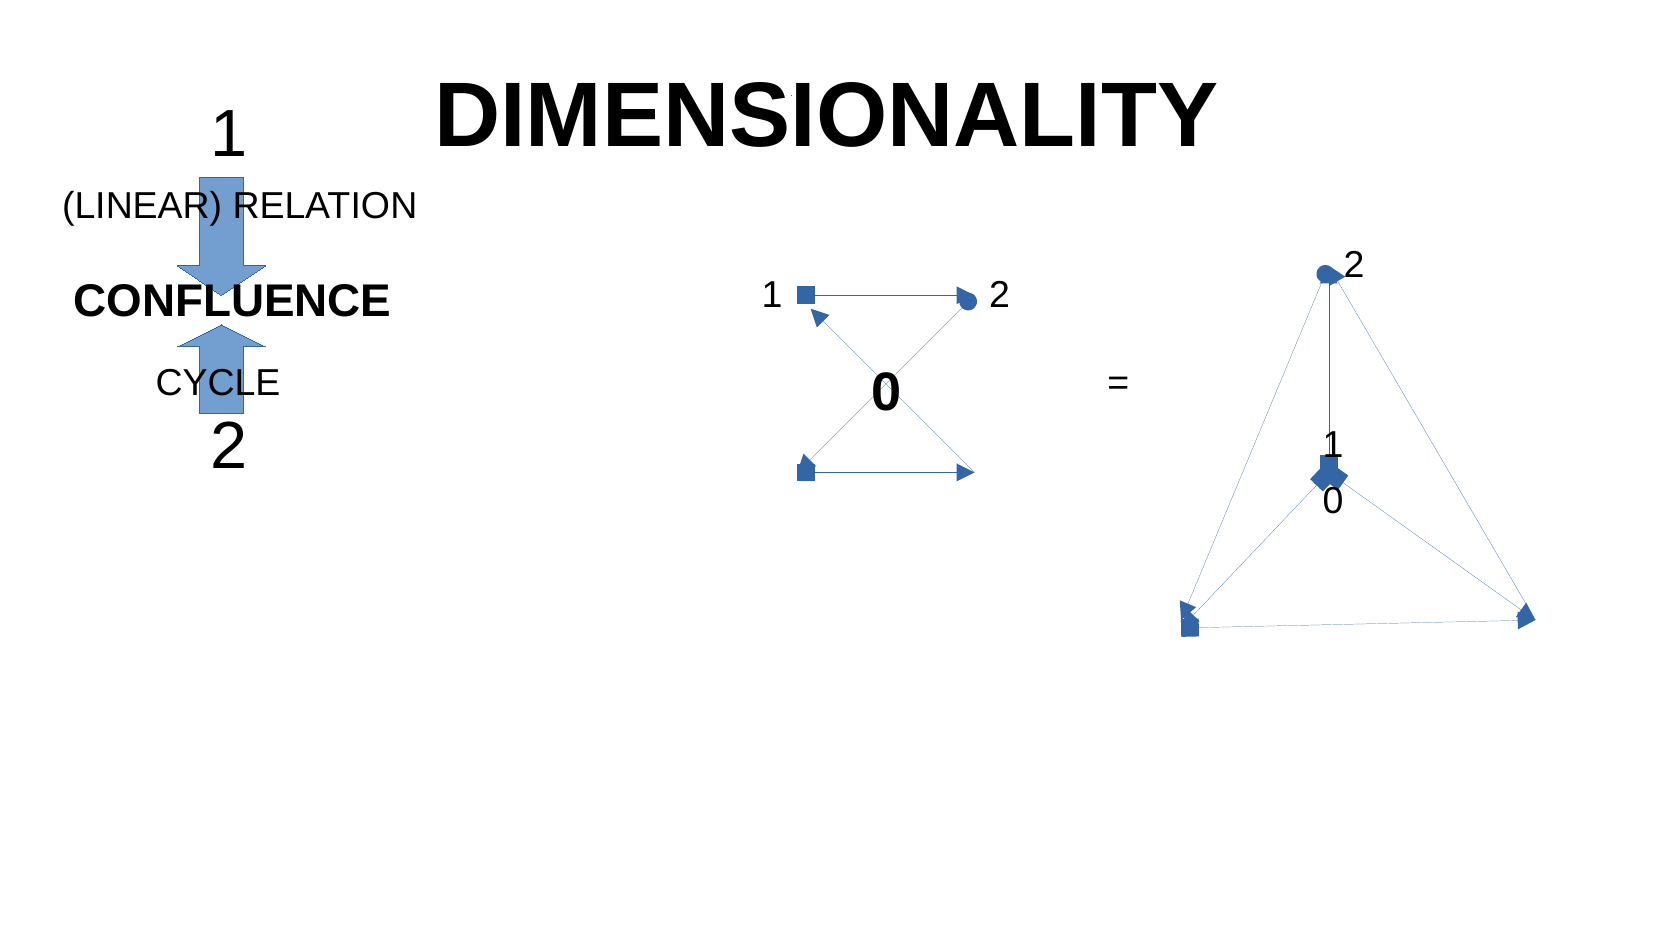

DIMENSIONALITY
# 1
 2
(LINEAR) RELATION
2
1
2
CONFLUENCE
CYCLE
0
=
1
0